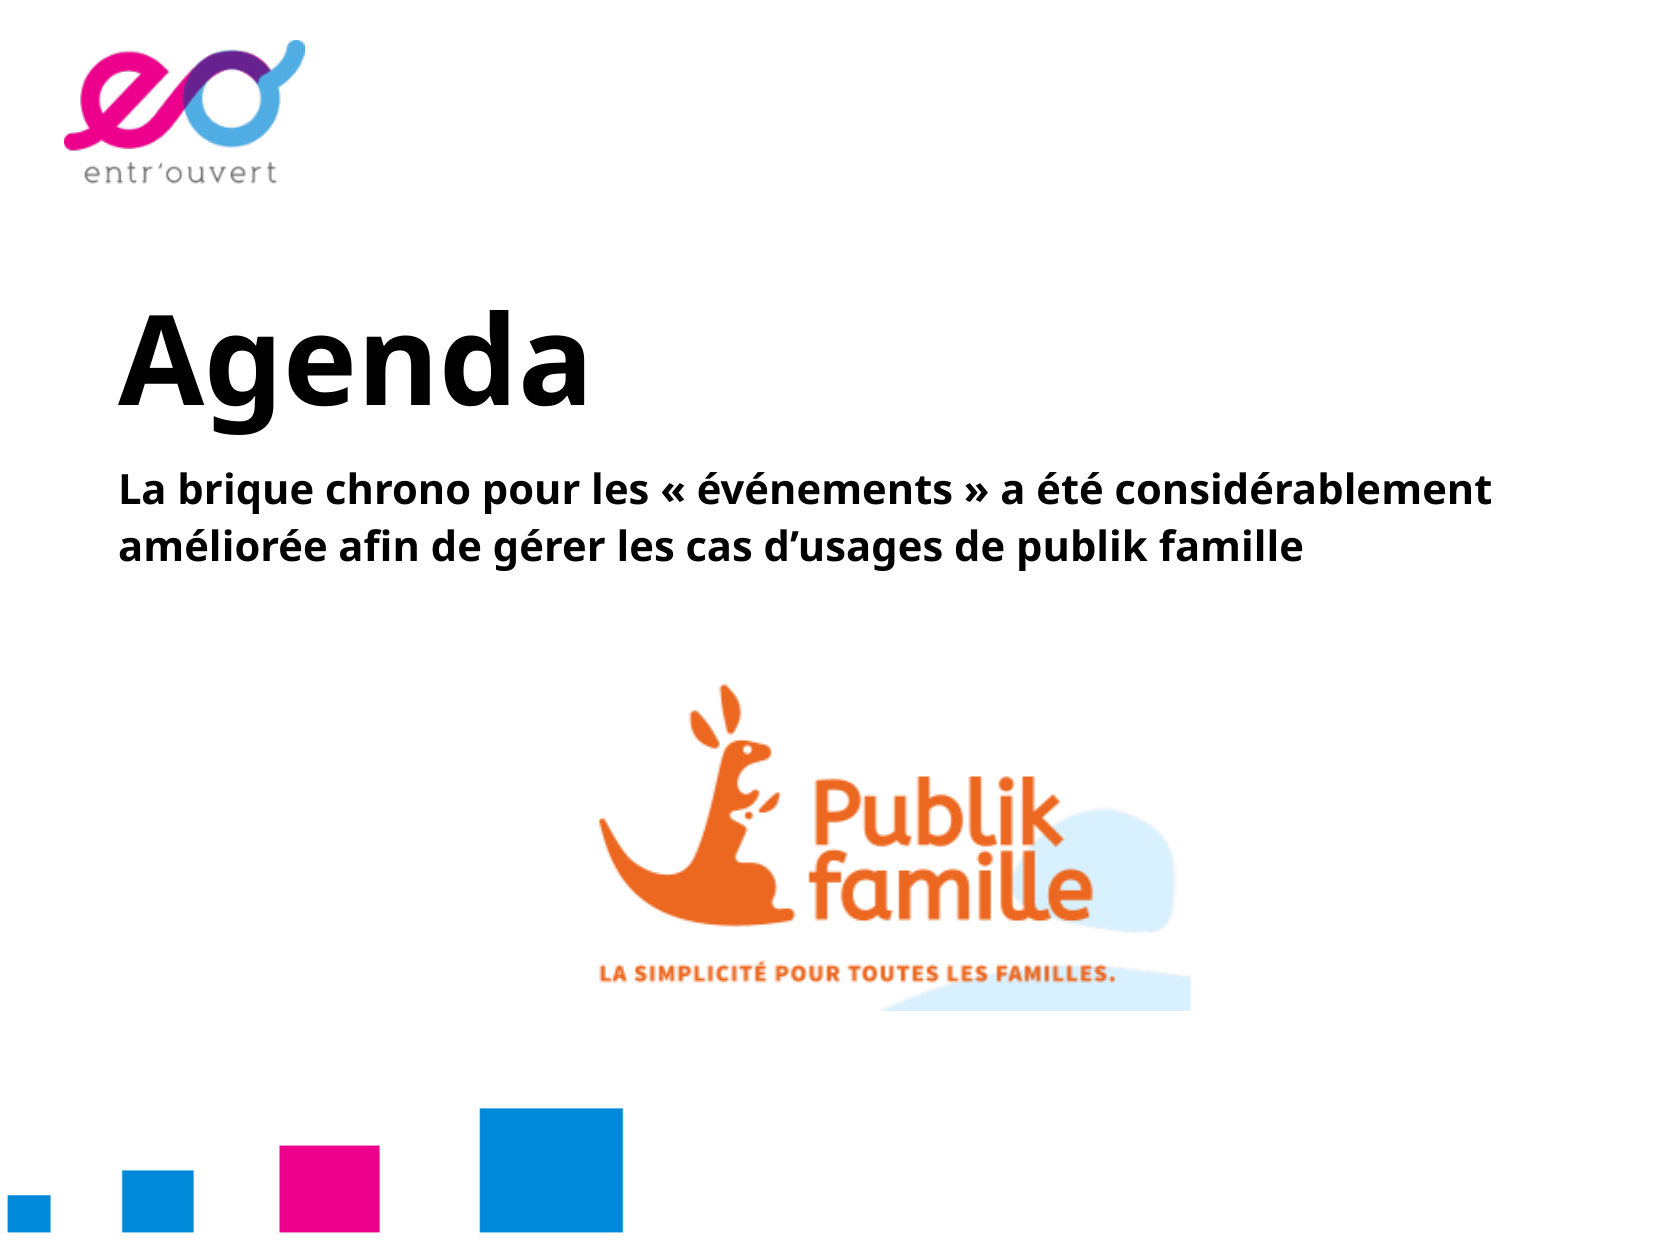

Agenda
La brique chrono pour les « événements » a été considérablement améliorée afin de gérer les cas d’usages de publik famille
#